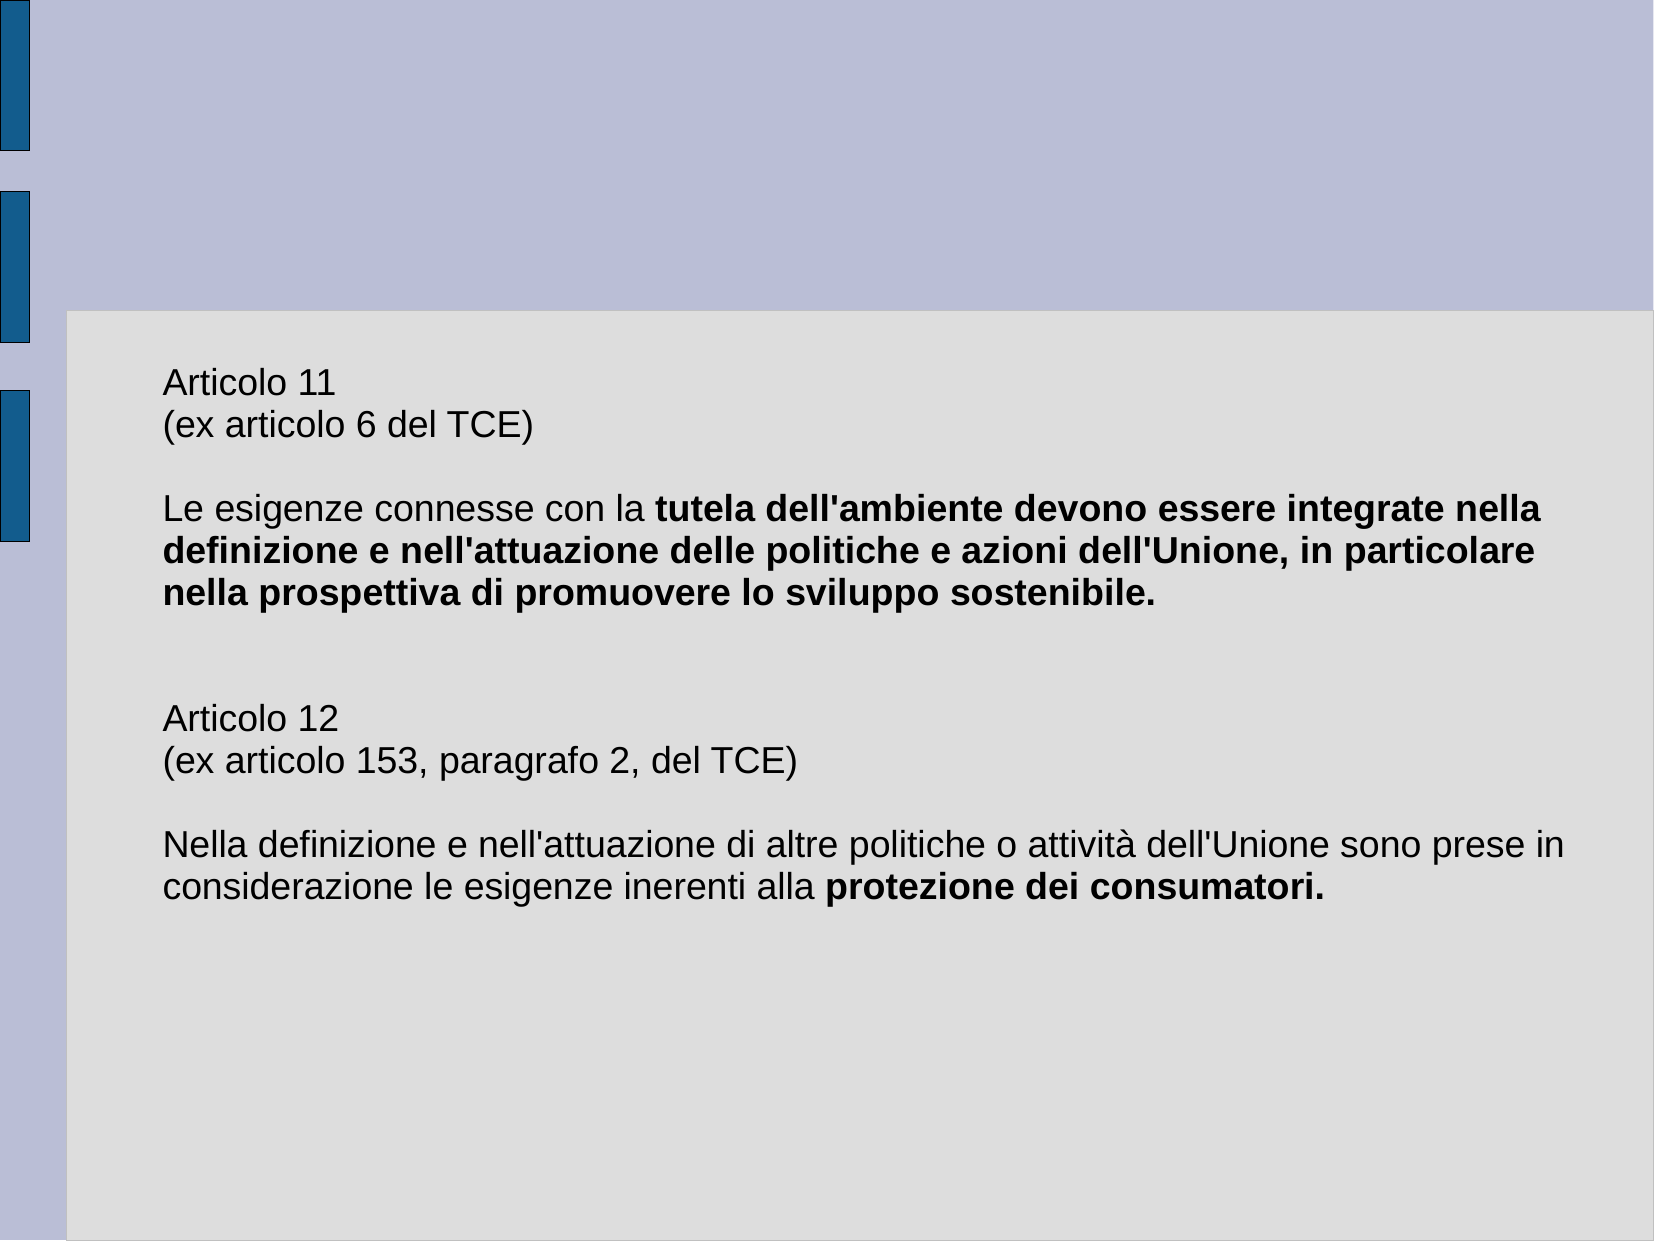

Articolo 11
(ex articolo 6 del TCE)
Le esigenze connesse con la tutela dell'ambiente devono essere integrate nella definizione e nell'attuazione delle politiche e azioni dell'Unione, in particolare nella prospettiva di promuovere lo sviluppo sostenibile.
Articolo 12
(ex articolo 153, paragrafo 2, del TCE)
Nella definizione e nell'attuazione di altre politiche o attività dell'Unione sono prese in considerazione le esigenze inerenti alla protezione dei consumatori.